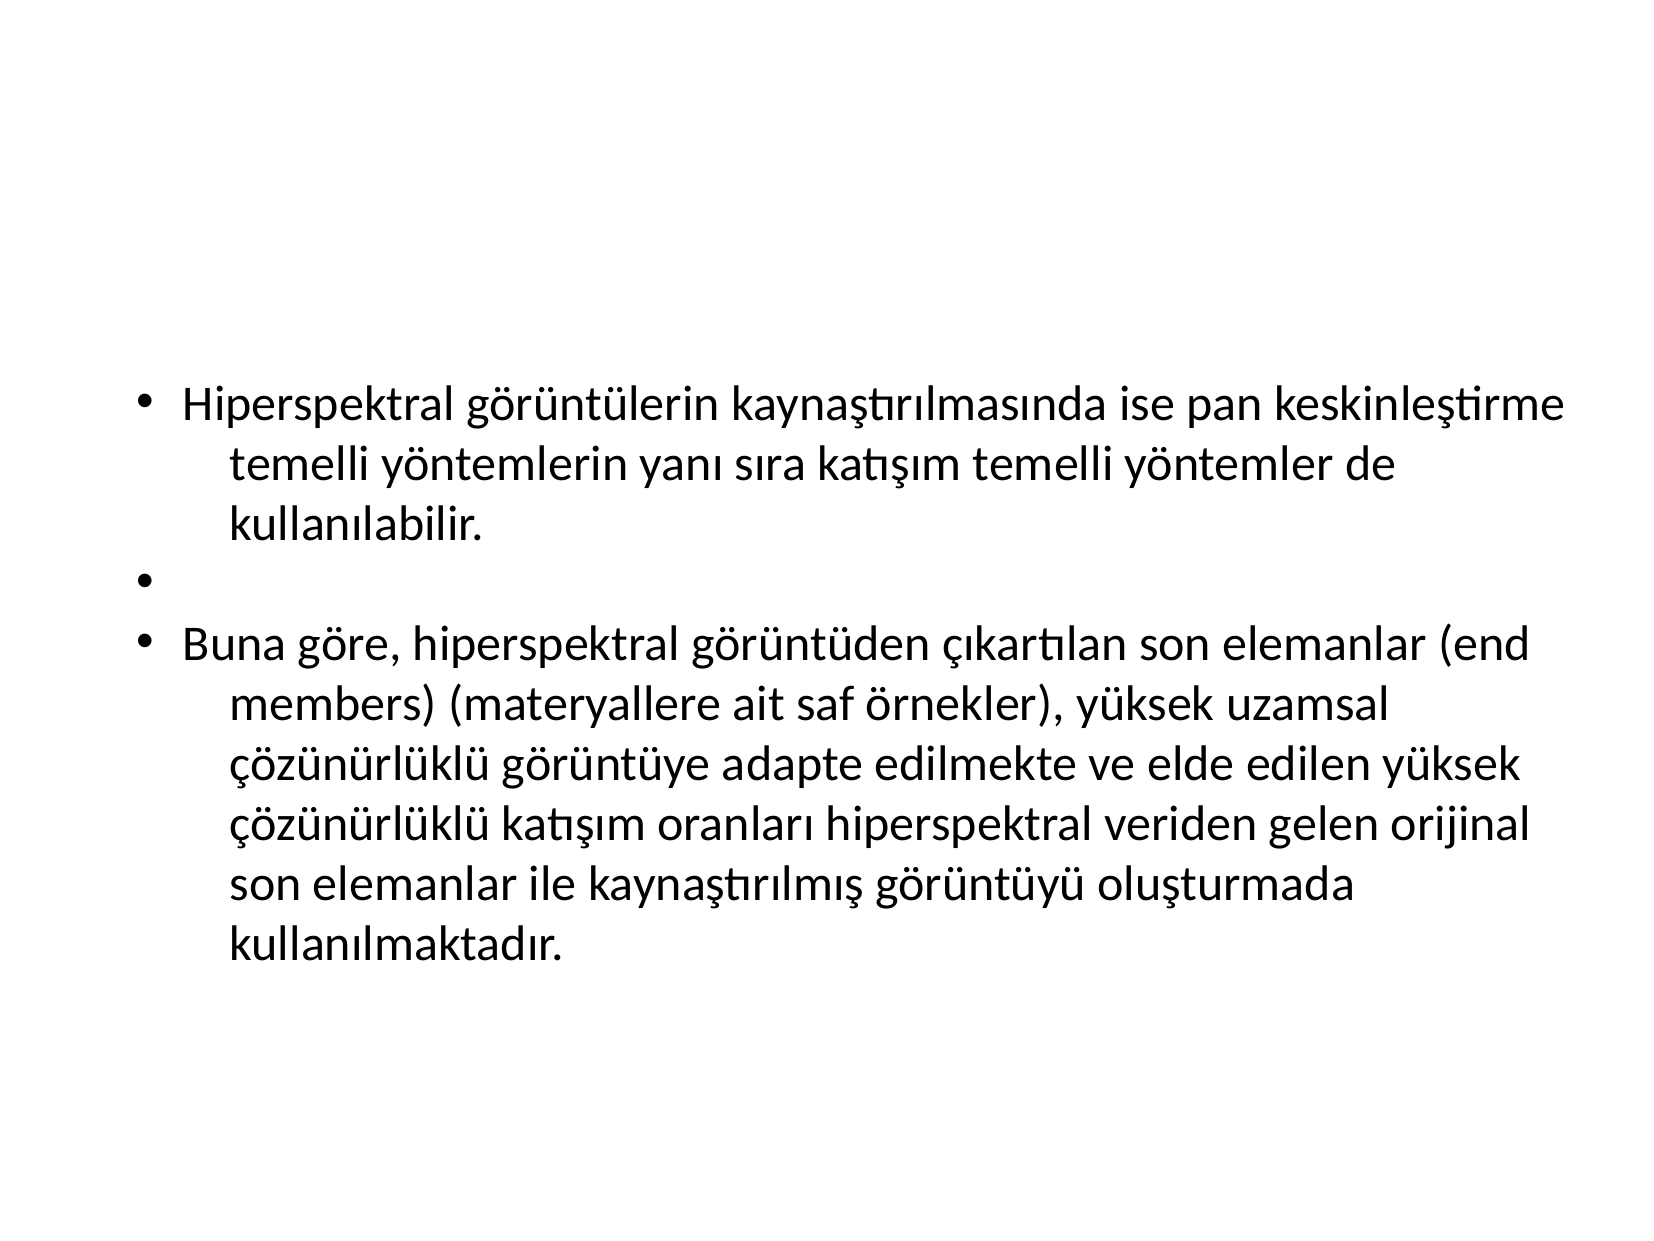

Hiperspektral görüntülerin kaynaştırılmasında ise pan keskinleştirme temelli yöntemlerin yanı sıra katışım temelli yöntemler de kullanılabilir.
Buna göre, hiperspektral görüntüden çıkartılan son elemanlar (end members) (materyallere ait saf örnekler), yüksek uzamsal çözünürlüklü görüntüye adapte edilmekte ve elde edilen yüksek çözünürlüklü katışım oranları hiperspektral veriden gelen orijinal son elemanlar ile kaynaştırılmış görüntüyü oluşturmada kullanılmaktadır.